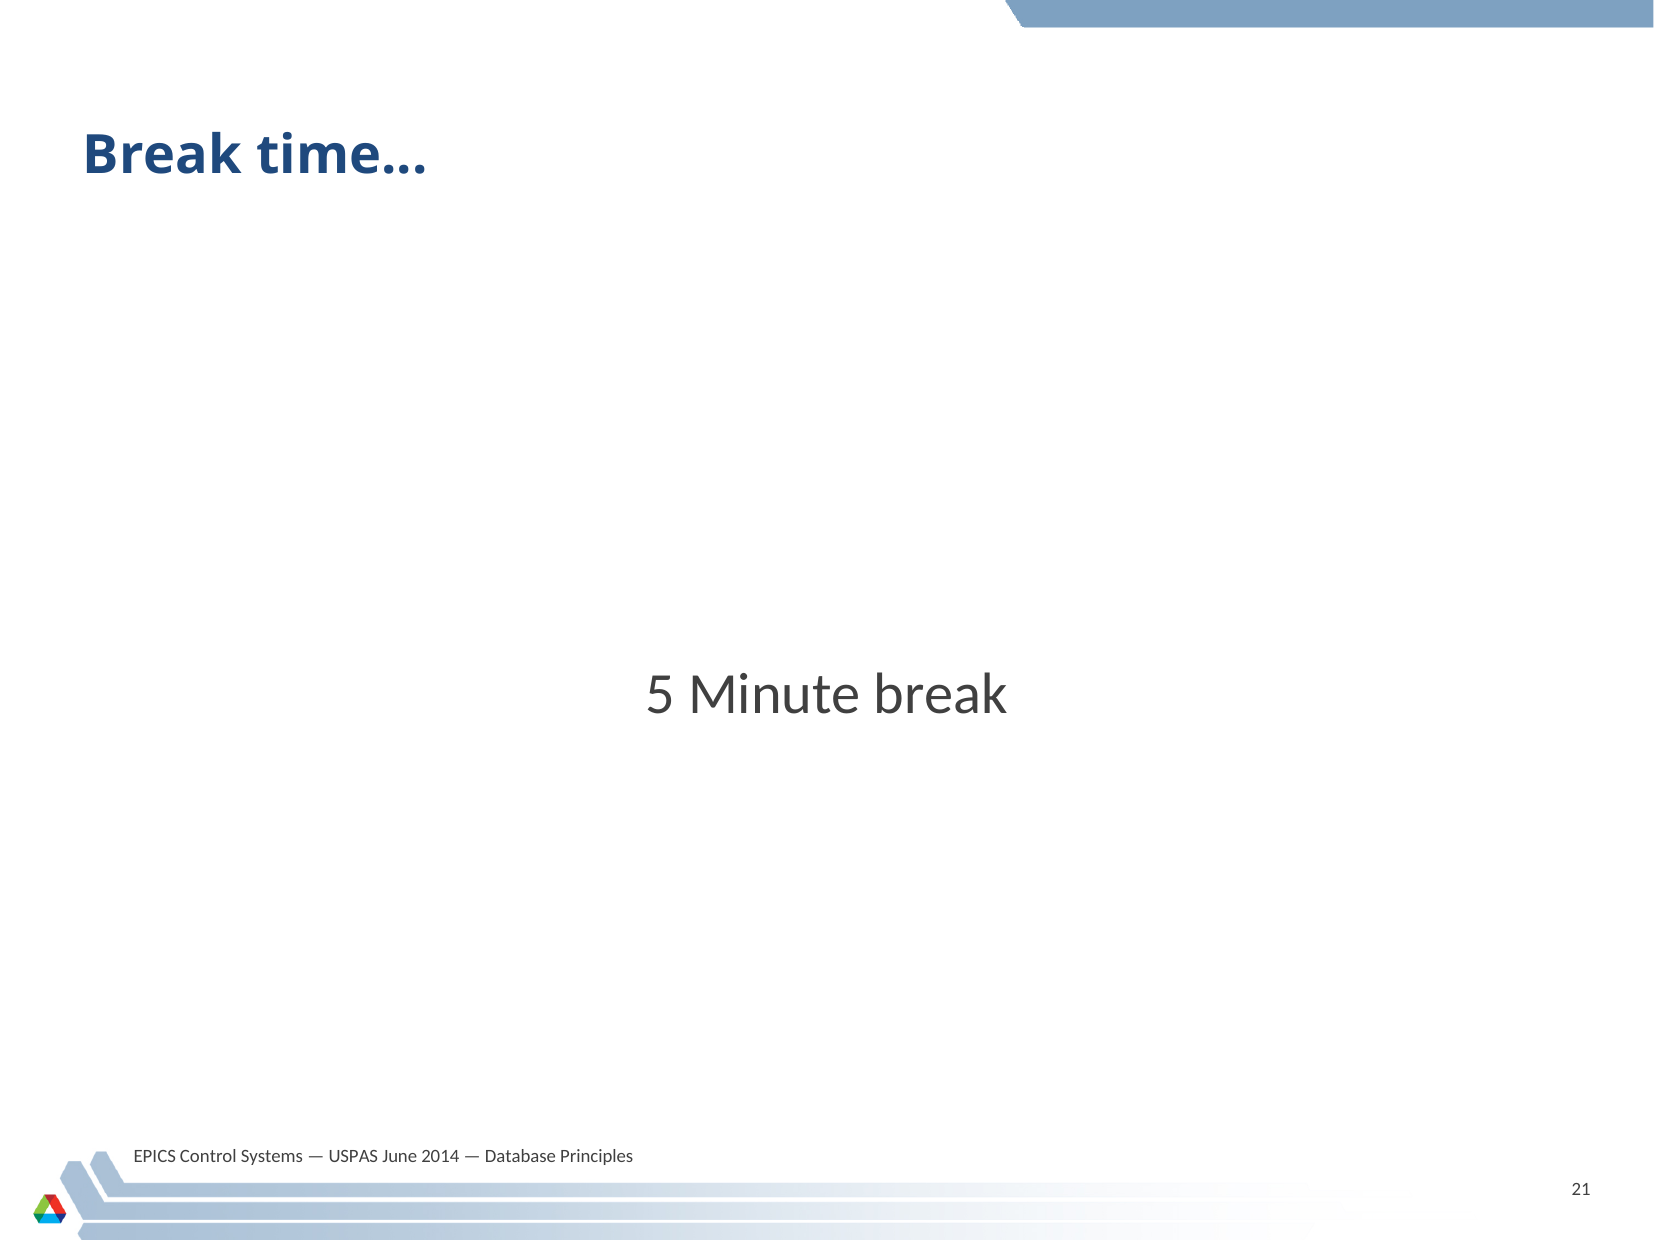

# Break time...
5 Minute break
EPICS Control Systems — USPAS June 2014 — Database Principles
21